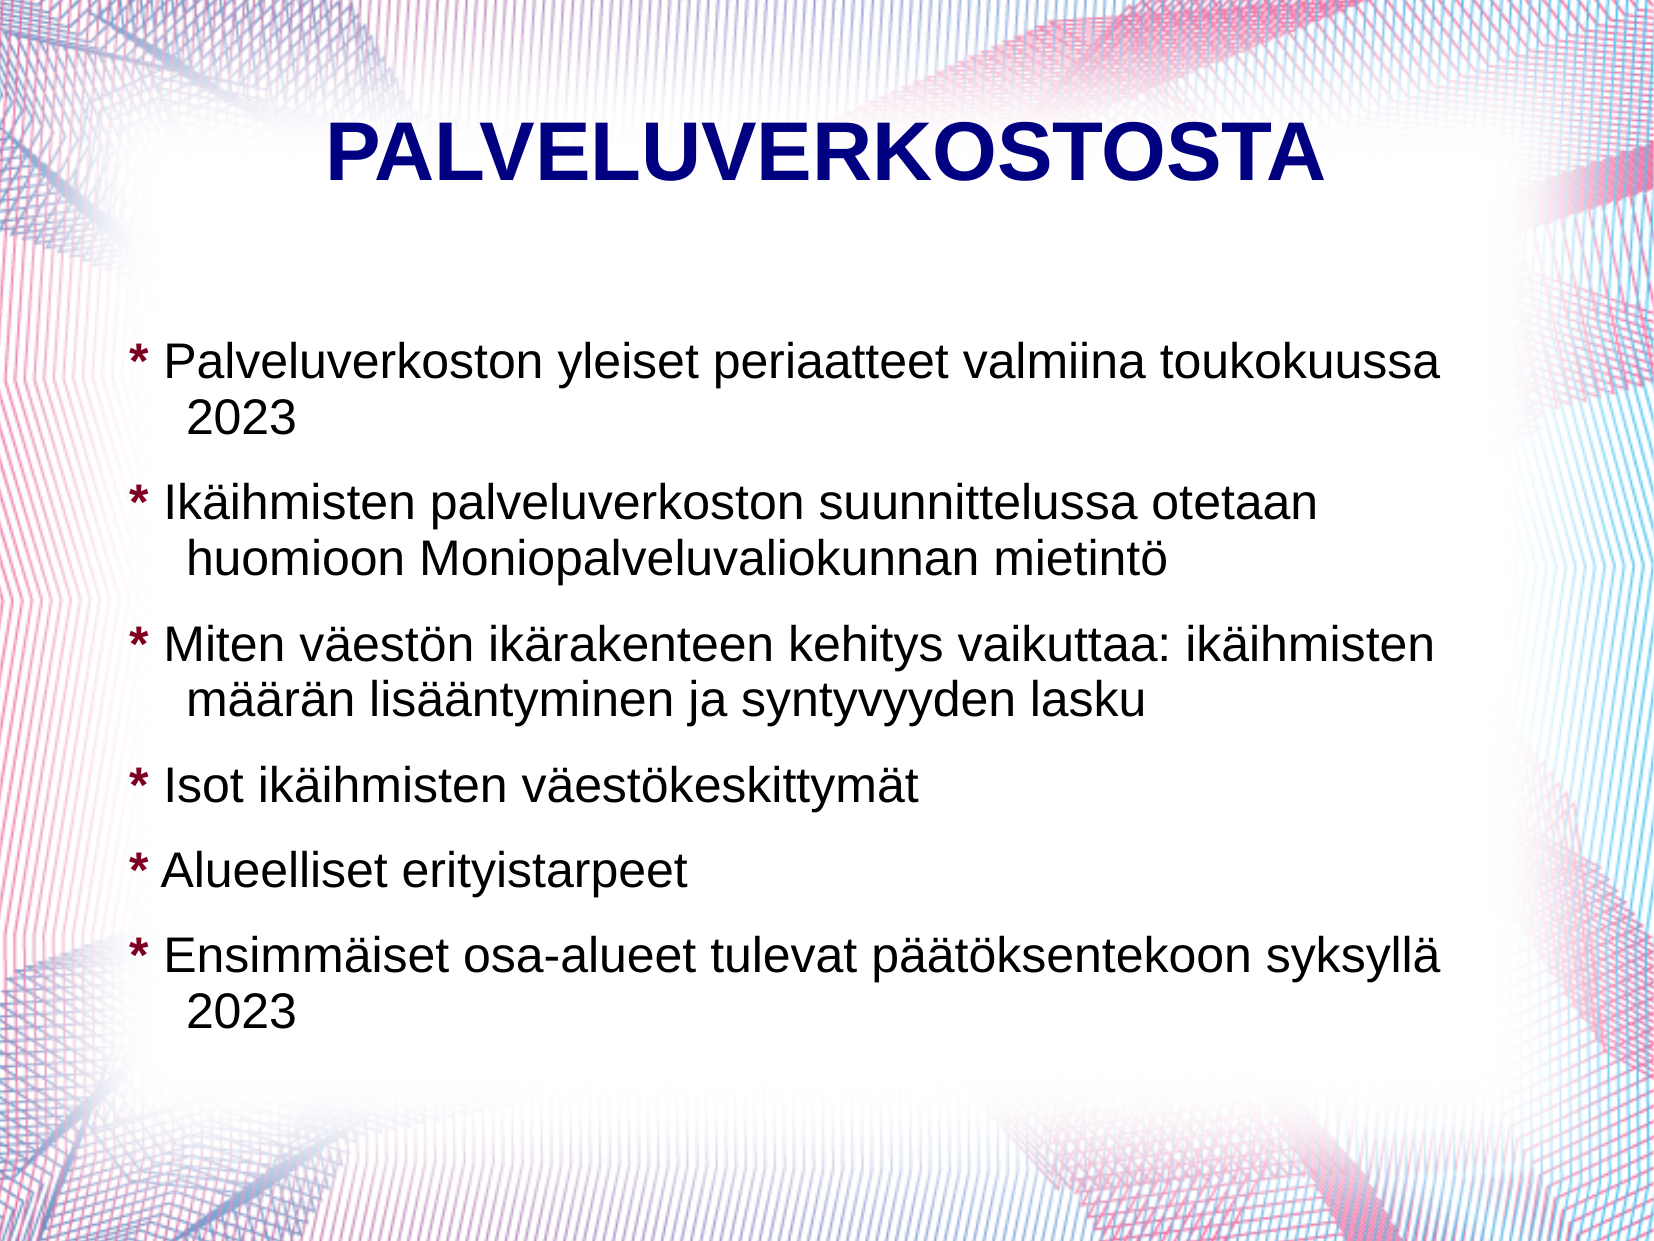

# PALVELUVERKOSTOSTA
* Palveluverkoston yleiset periaatteet valmiina toukokuussa 2023
* Ikäihmisten palveluverkoston suunnittelussa otetaan huomioon Moniopalveluvaliokunnan mietintö
* Miten väestön ikärakenteen kehitys vaikuttaa: ikäihmisten määrän lisääntyminen ja syntyvyyden lasku
* Isot ikäihmisten väestökeskittymät
* Alueelliset erityistarpeet
* Ensimmäiset osa-alueet tulevat päätöksentekoon syksyllä 2023